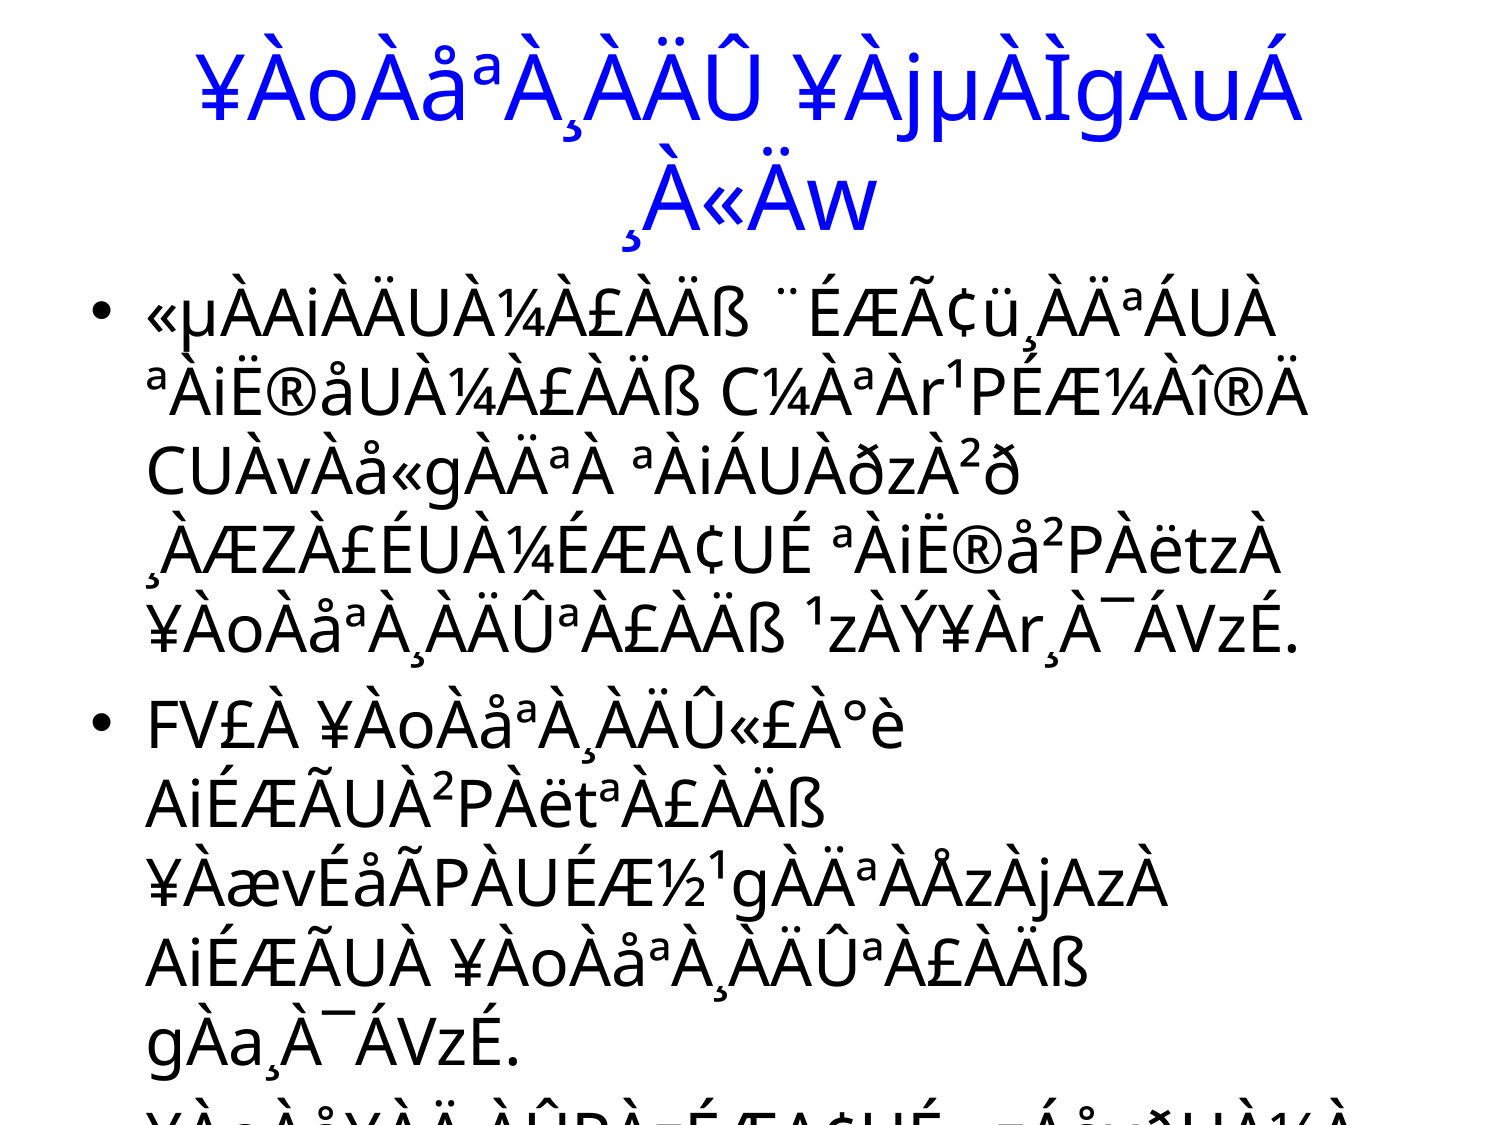

# ¥ÀoÀåªÀ¸ÀÄÛ ¥ÀjµÀÌgÀuÁ ¸À«Äw
«µÀAiÀÄUÀ¼À£ÀÄß ¨ÉÆÃ¢ü¸ÀÄªÁUÀ ªÀiË®åUÀ¼À£ÀÄß C¼ÀªÀr¹PÉÆ¼Àî®Ä CUÀvÀå«gÀÄªÀ ªÀiÁUÀðzÀ²ð ¸ÀÆZÀ£ÉUÀ¼ÉÆA¢UÉ ªÀiË®å²PÀëtzÀ ¥ÀoÀåªÀ¸ÀÄÛªÀ£ÀÄß ¹zÀÝ¥Àr¸À¯ÁVzÉ.
FV£À ¥ÀoÀåªÀ¸ÀÄÛ«£À°è AiÉÆÃUÀ²PÀëtªÀ£ÀÄß ¥ÀævÉåÃPÀUÉÆ½¹gÀÄªÀÅzÀjAzÀ AiÉÆÃUÀ ¥ÀoÀåªÀ¸ÀÄÛªÀ£ÀÄß gÀa¸À¯ÁVzÉ.
¥ÀoÀå¥ÀÄ¸ÀÛPÀzÉÆA¢UÉ «zÁåyðUÀ¼À C¨sÁå¸À ¥ÀÄ¸ÀÛPÀ (workbook) ºÁUÀÆ ²PÀëPÀjUÉ ¥ÀævÉåÃPÀ source book UÀ¼À£ÀÄß gÀa¸À¯ÁUÀÄªÀÅzÀÄ.